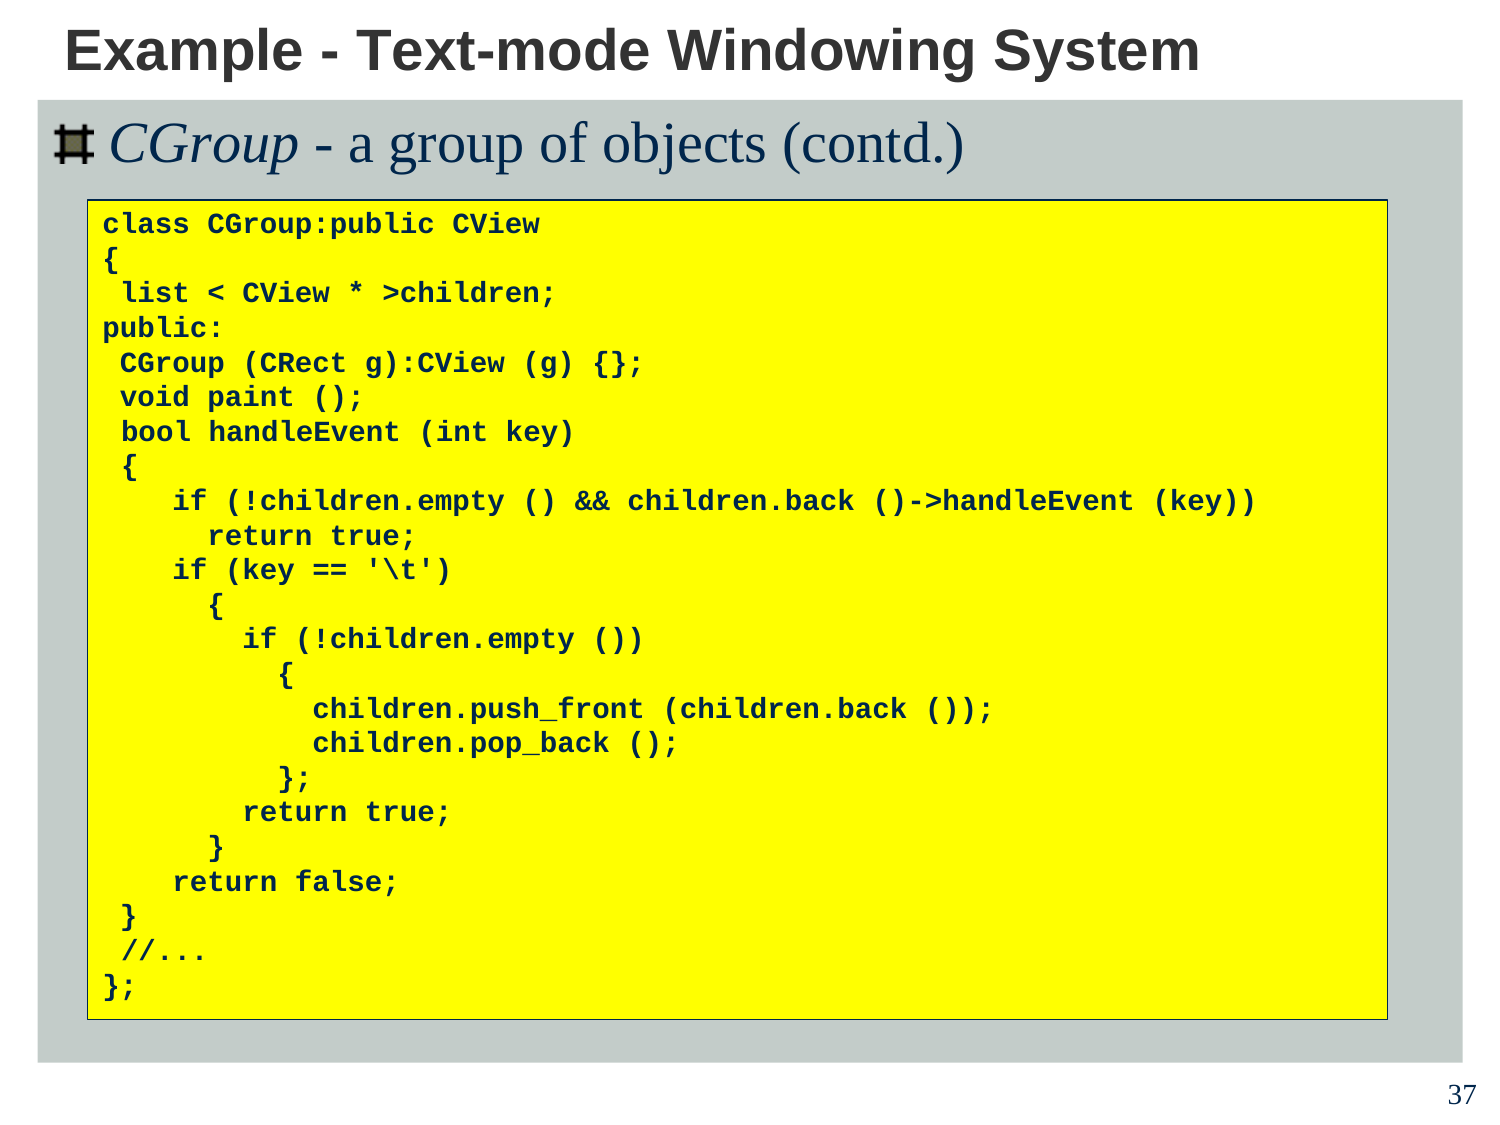

# Example - Text-mode Windowing System
CGroup - a group of objects (contd.)
class CGroup:public CView
{
 list < CView * >children;
public:
 CGroup (CRect g):CView (g) {};
 void paint ();
	bool handleEvent (int key)
	{
 if (!children.empty () && children.back ()->handleEvent (key))
 return true;
 if (key == '\t')
 {
 if (!children.empty ())
 {
 children.push_front (children.back ());
 children.pop_back ();
 };
 return true;
 }
 return false;
 }
	//...
};